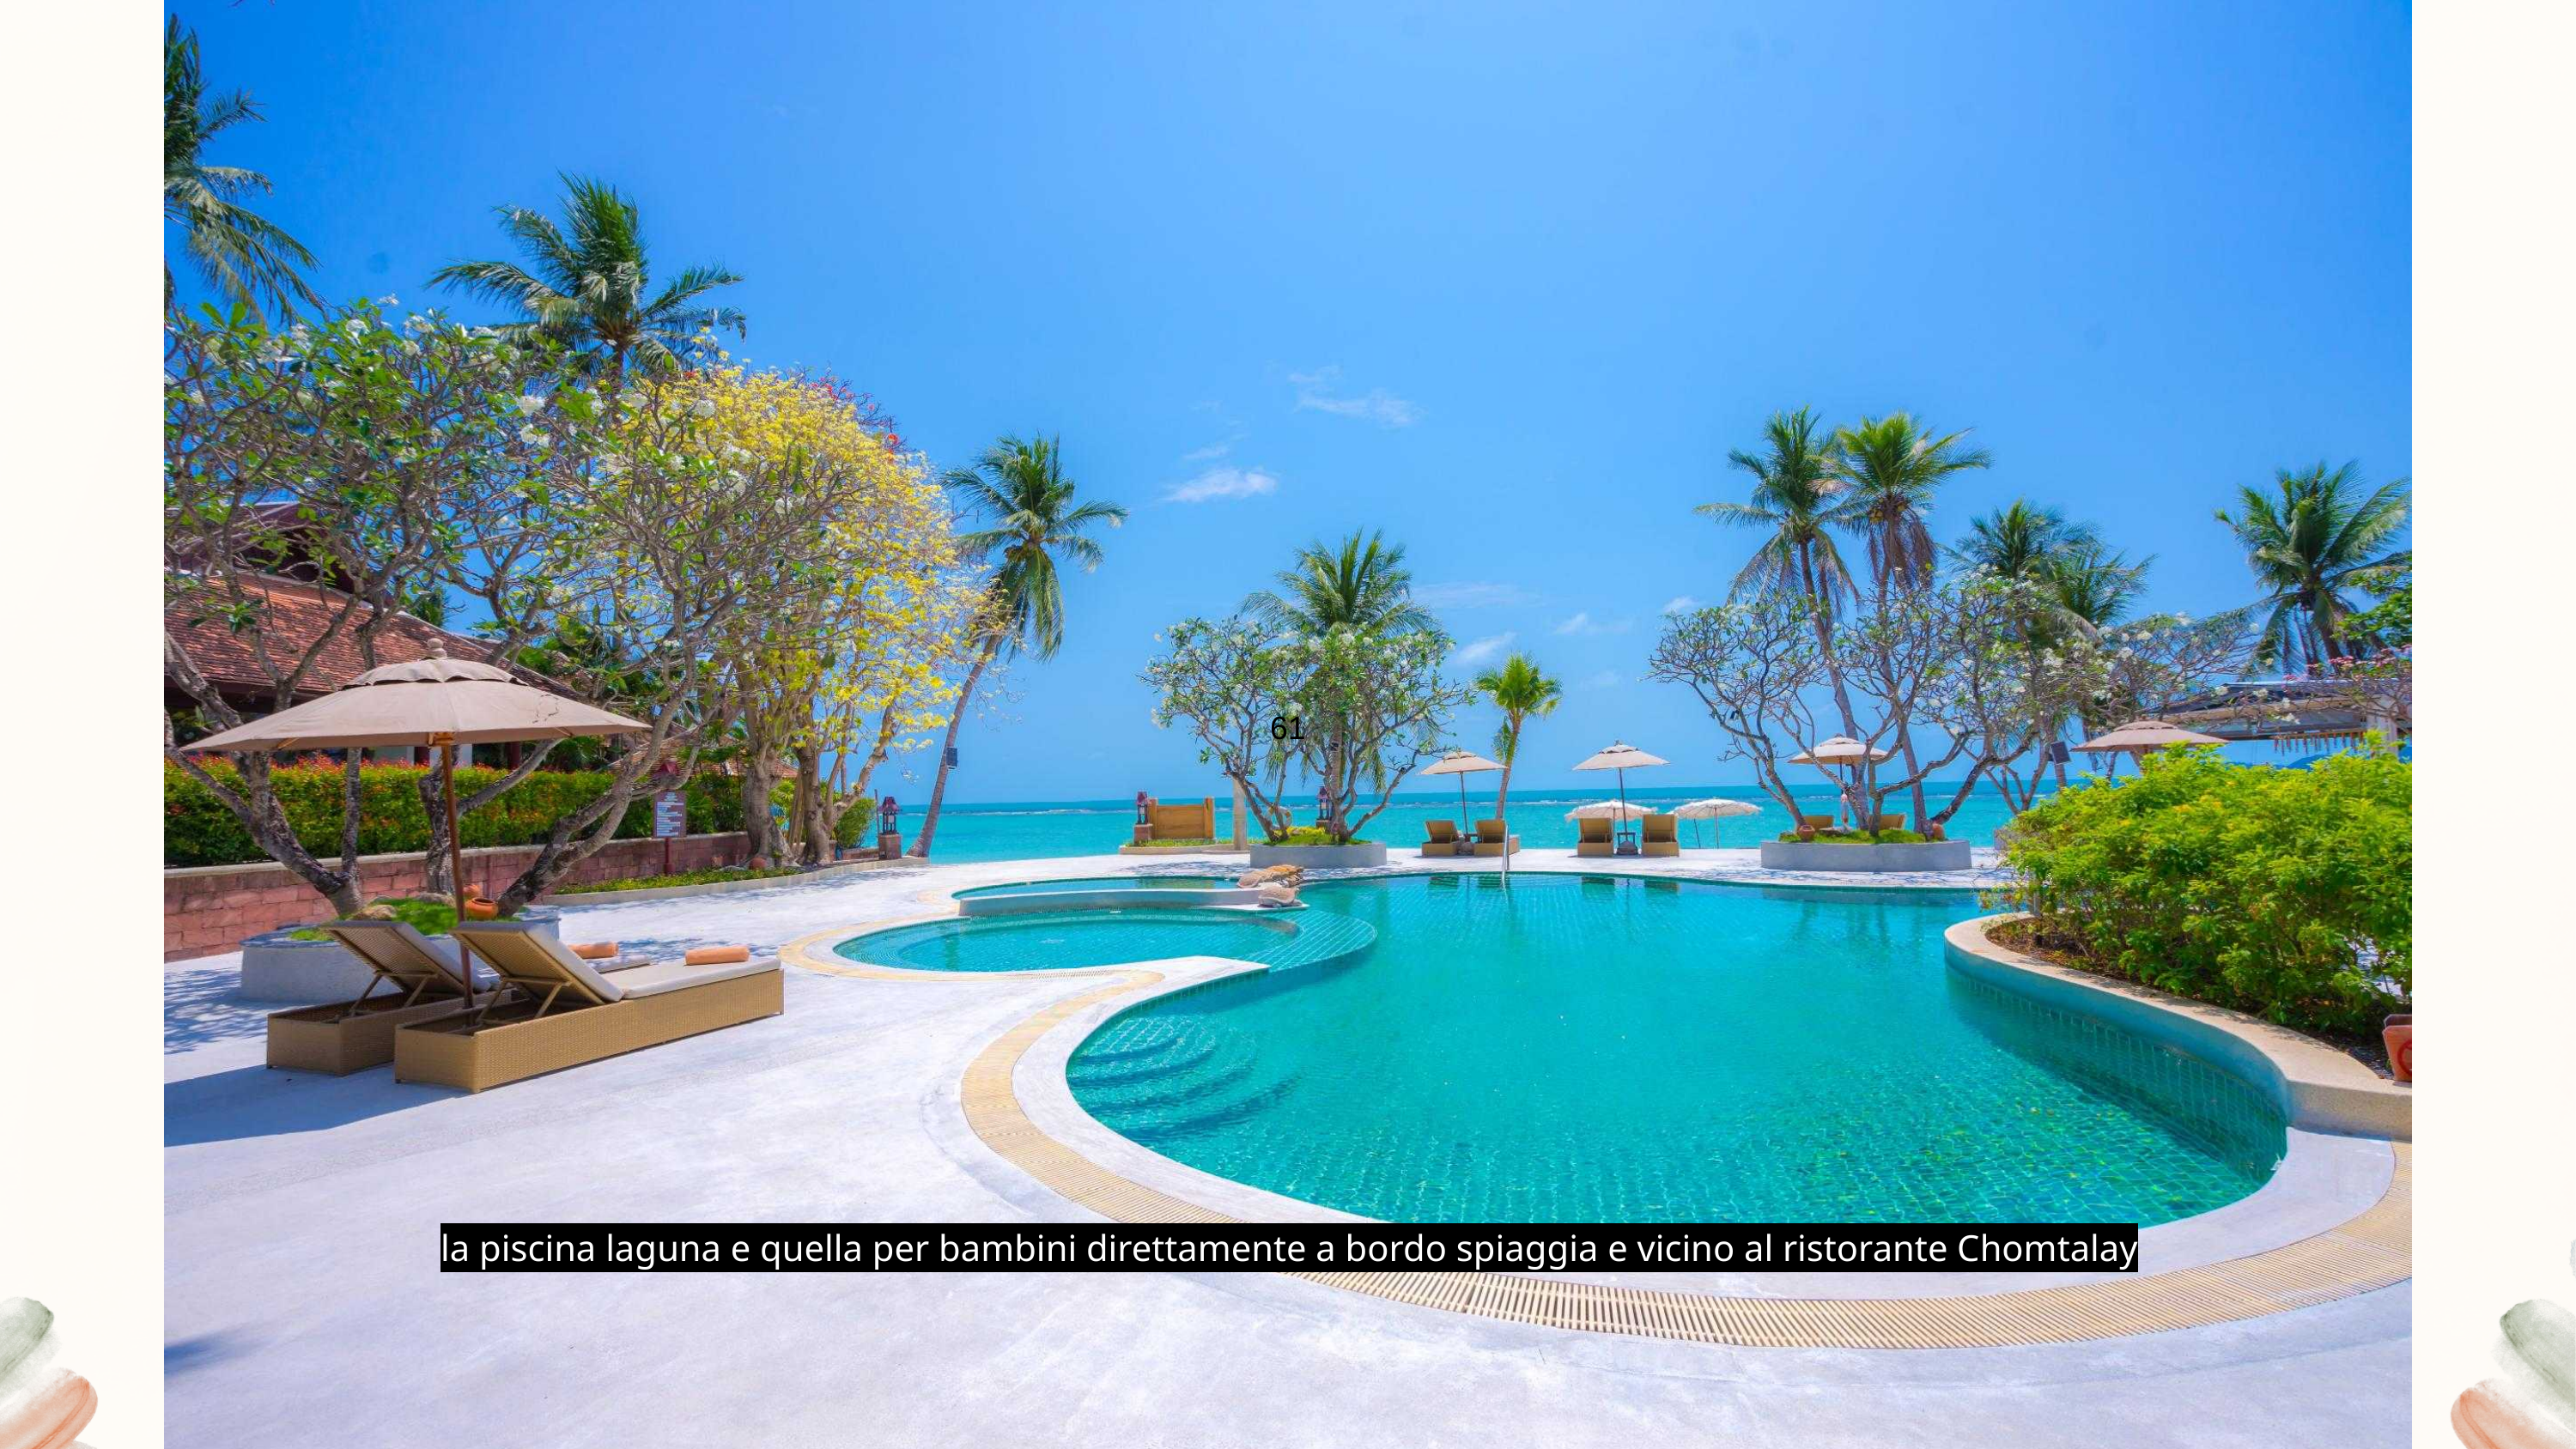

61
la piscina laguna e quella per bambini direttamente a bordo spiaggia e vicino al ristorante Chomtalay